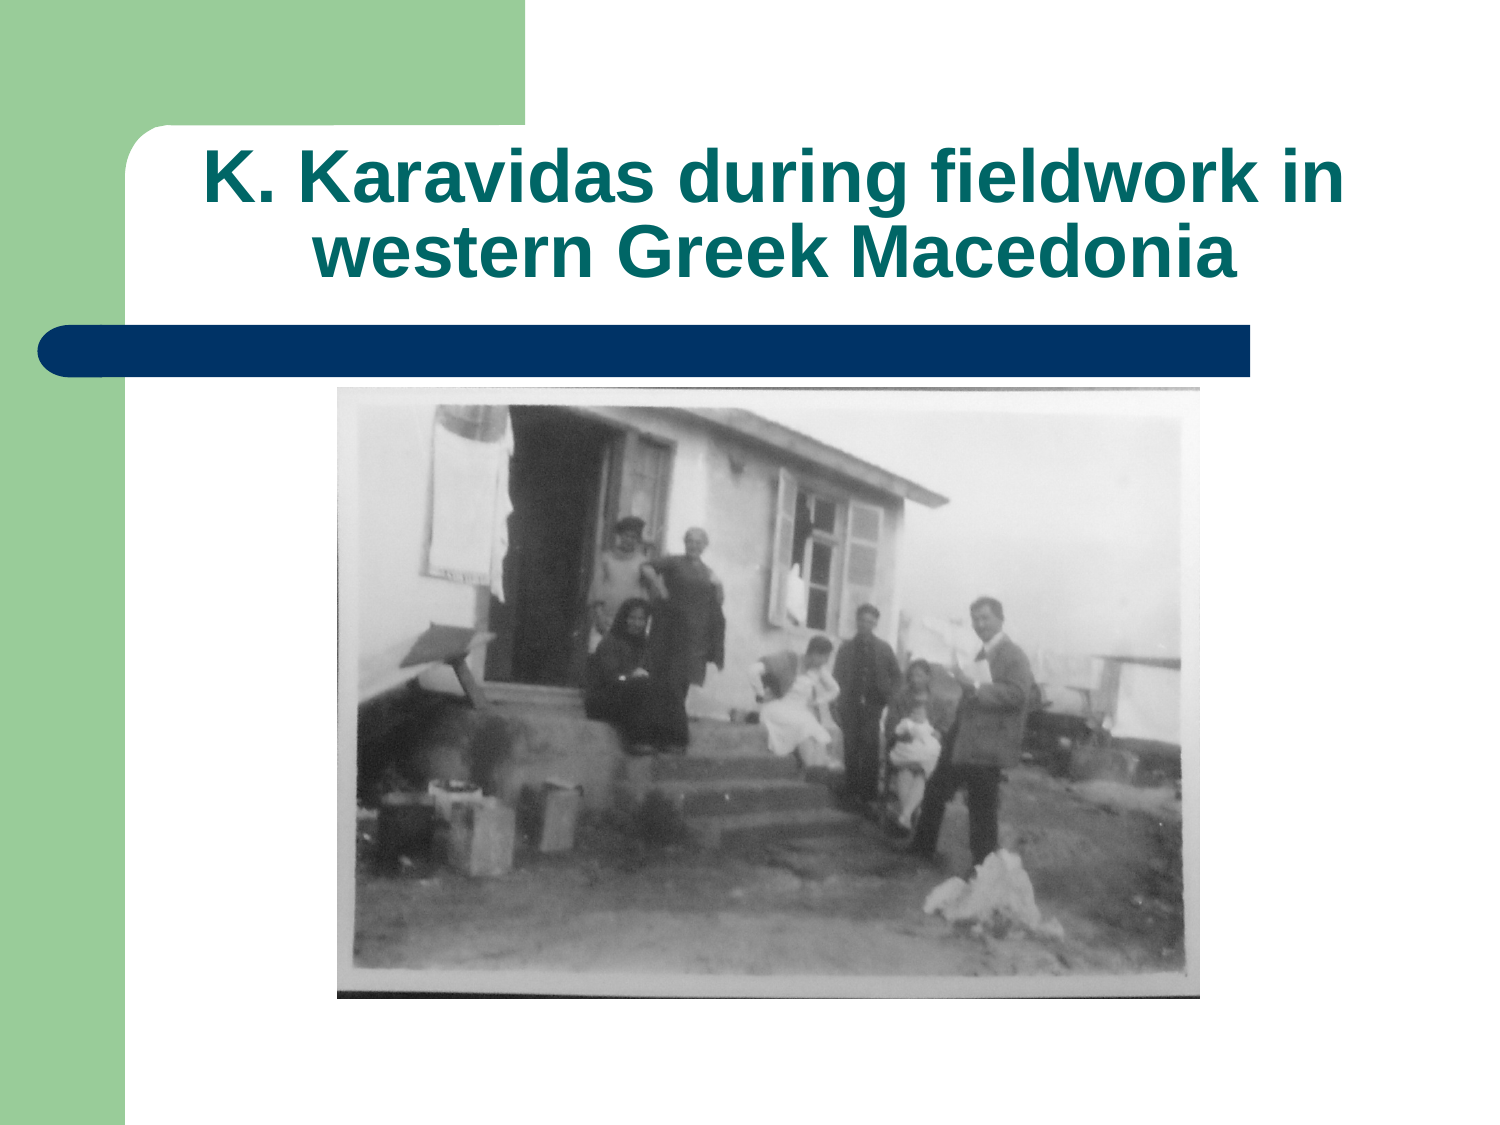

# K. Karavidas during fieldwork in western Greek Macedonia